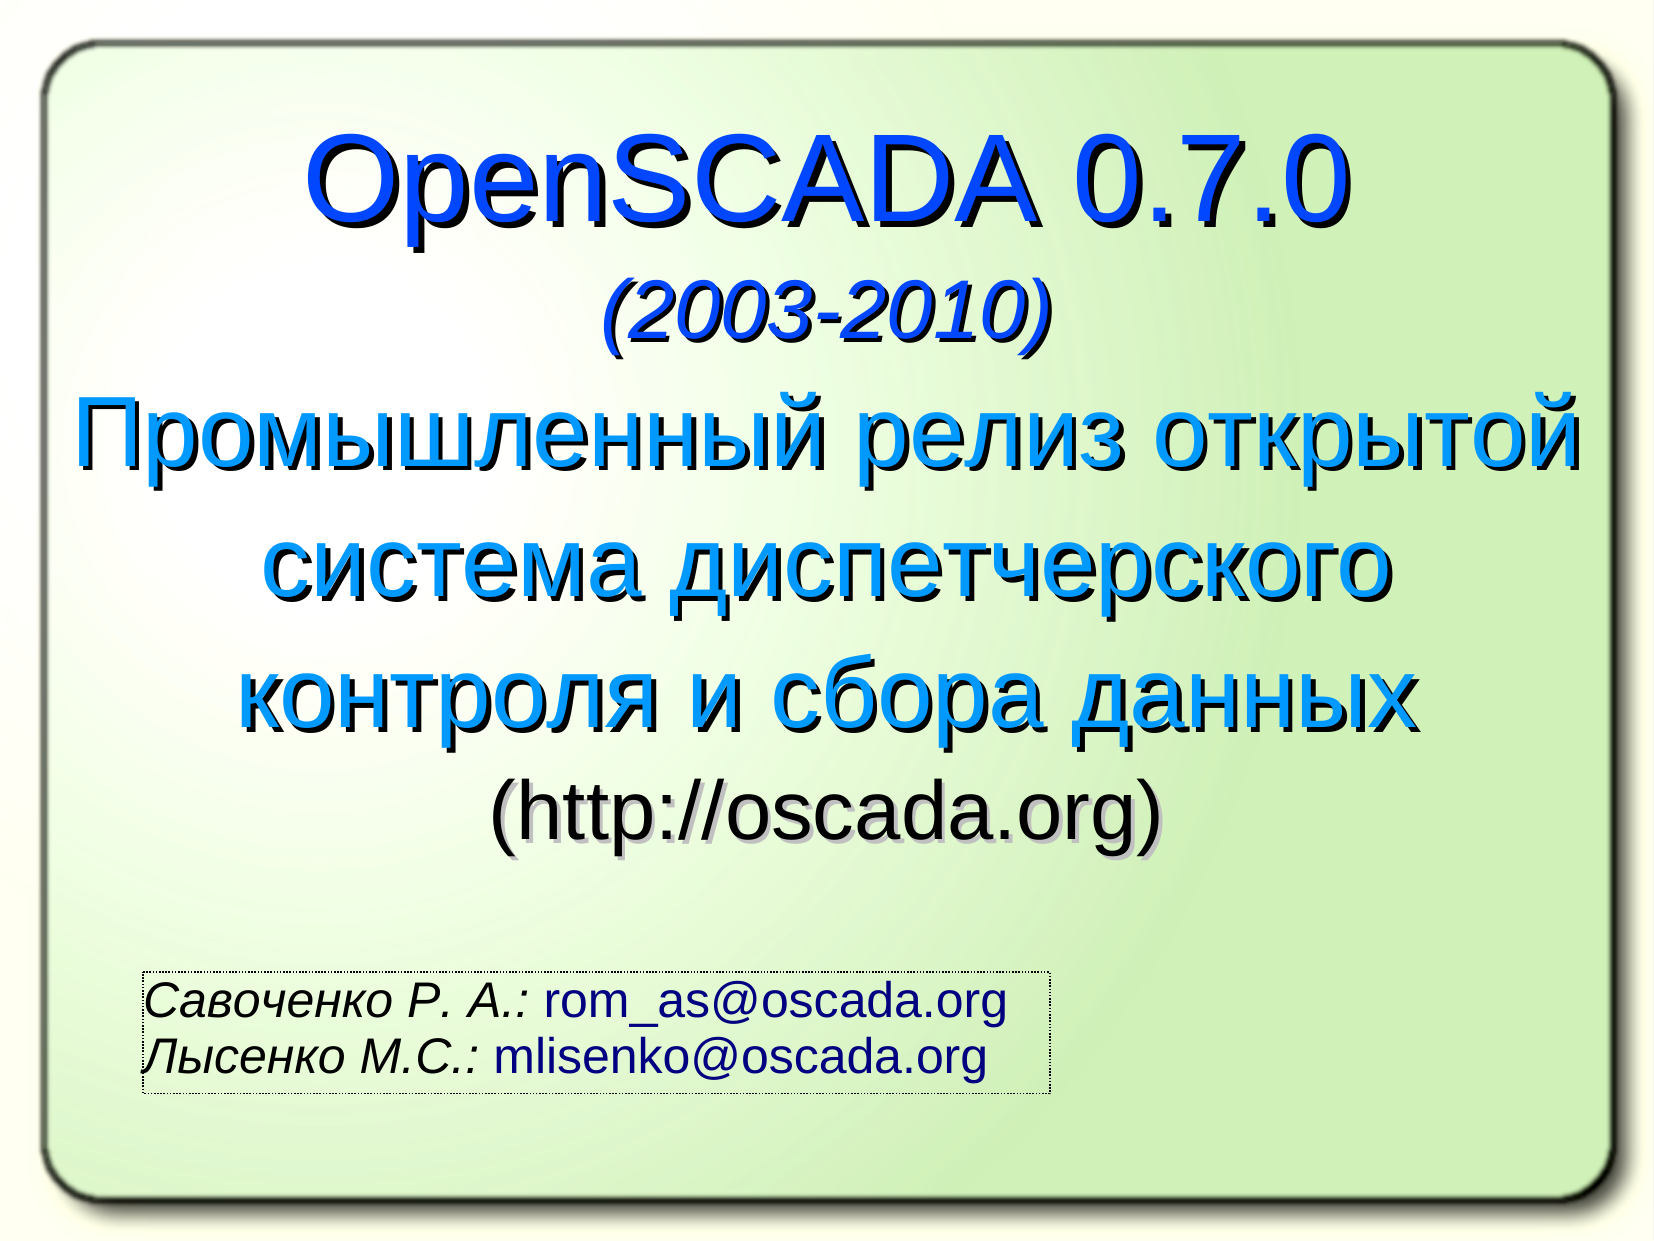

# OpenSCADA 0.7.0 (2003-2010) Промышленный релиз открытой система диспетчерского контроля и сбора данных (http://oscada.org)
Савоченко Р. А.: rom_as@oscada.org
Лысенко М.С.: mlisenko@oscada.org